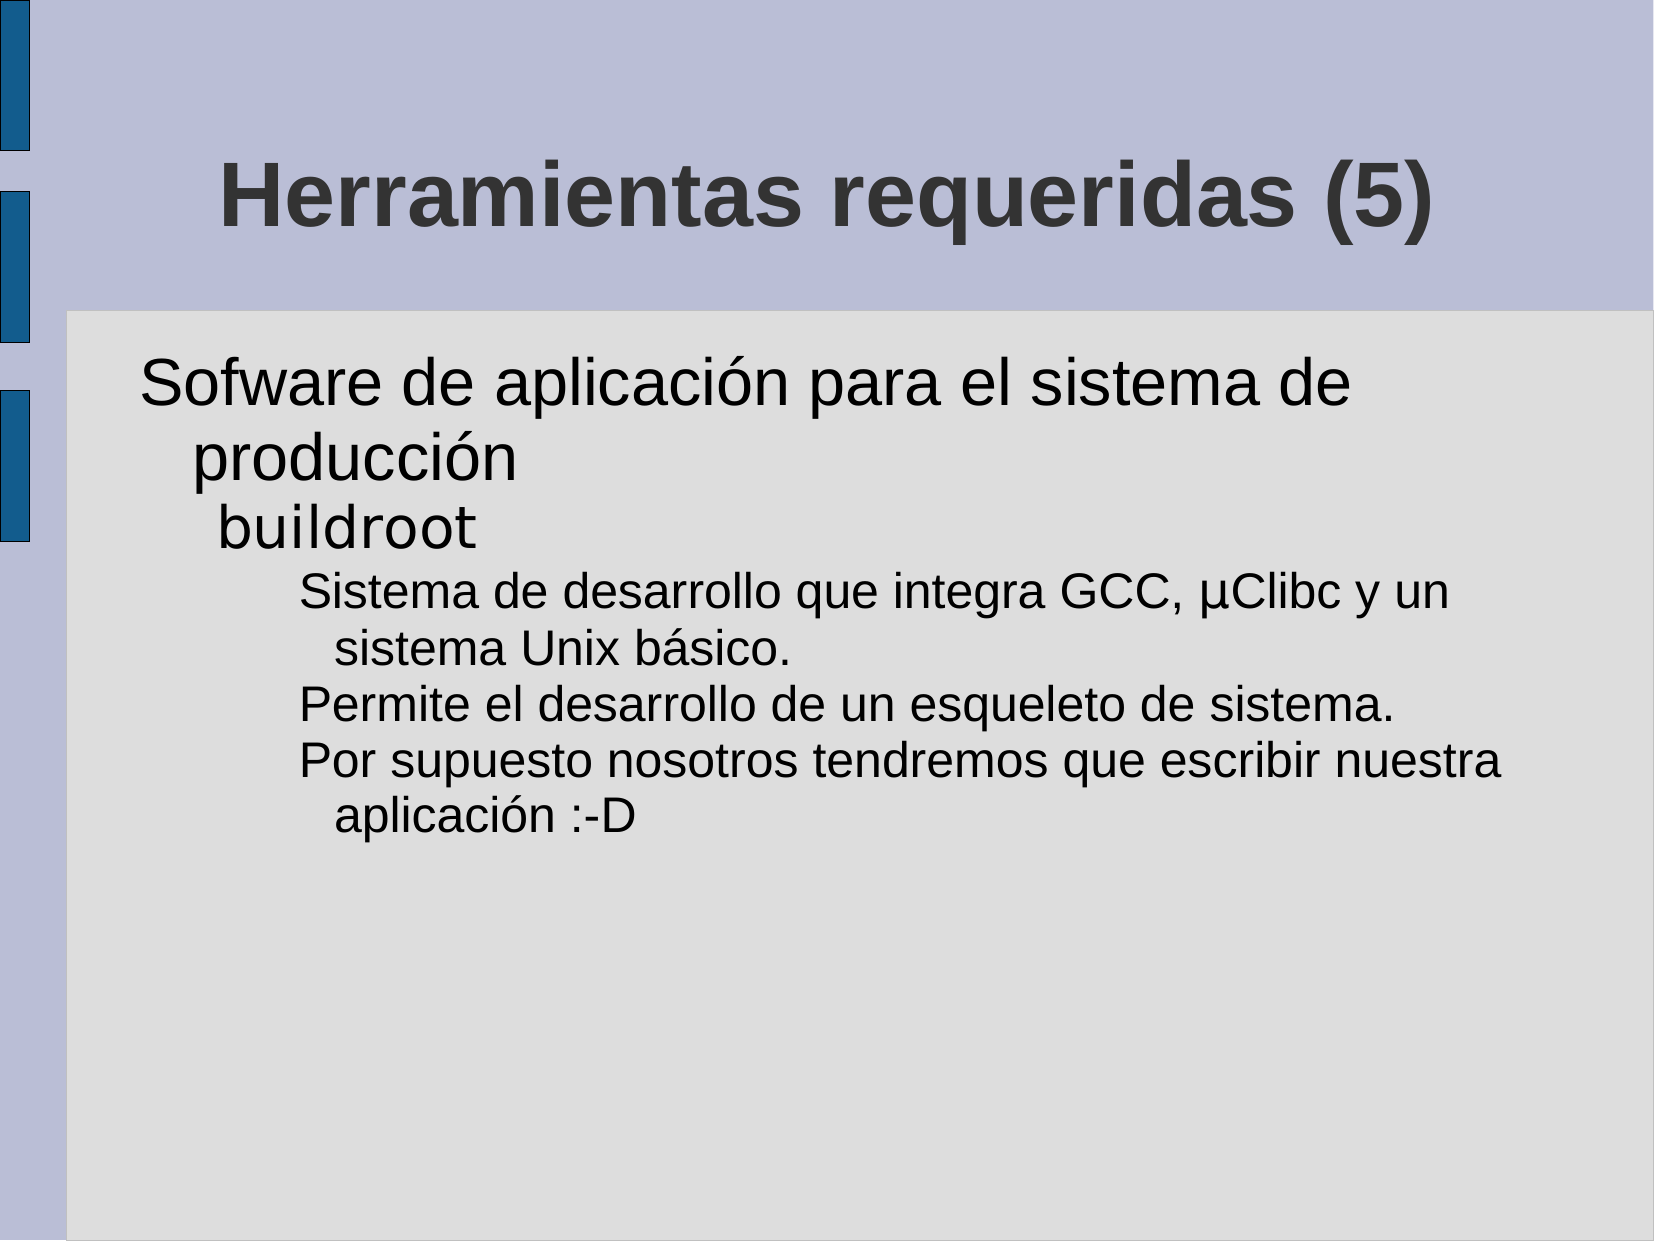

# Herramientas requeridas (5)
Sofware de aplicación para el sistema de producción
buildroot
Sistema de desarrollo que integra GCC, µClibc y un sistema Unix básico.
Permite el desarrollo de un esqueleto de sistema.
Por supuesto nosotros tendremos que escribir nuestra aplicación :-D